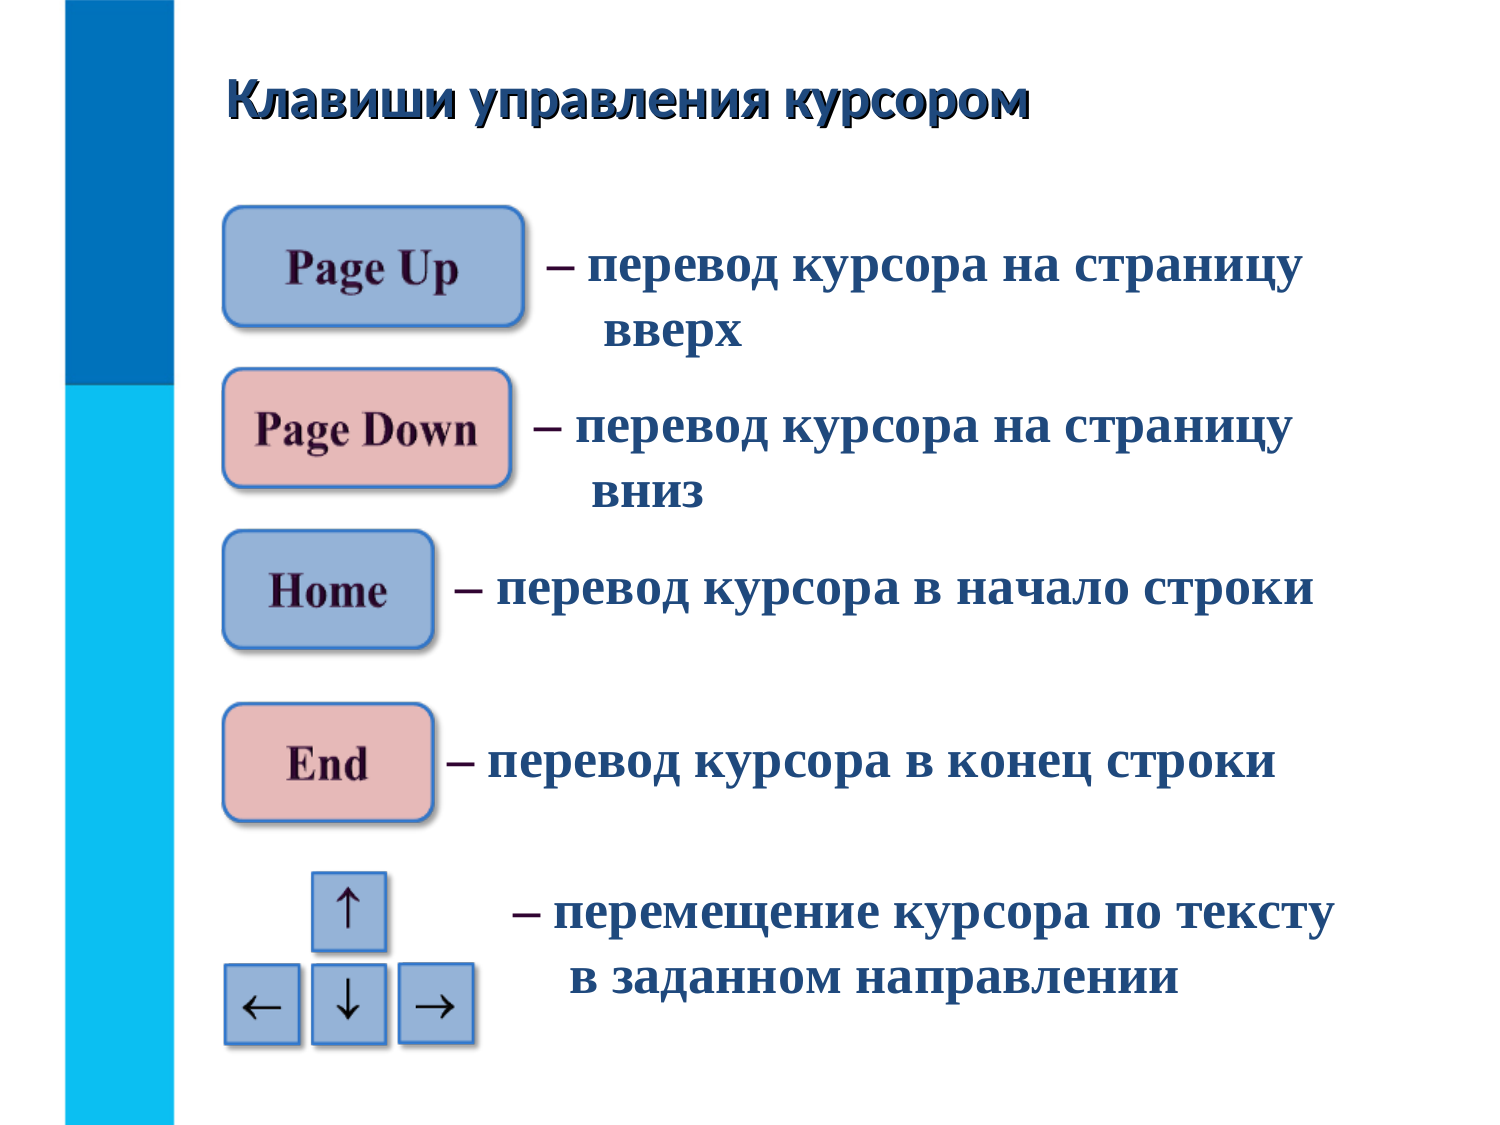

# Клавиши управления курсором
– перевод курсора на страницу
вверх
– перевод курсора на страницу
вниз
– перевод курсора в начало строки
– перевод курсора в конец строки
– перемещение курсора по тексту
в заданном направлении